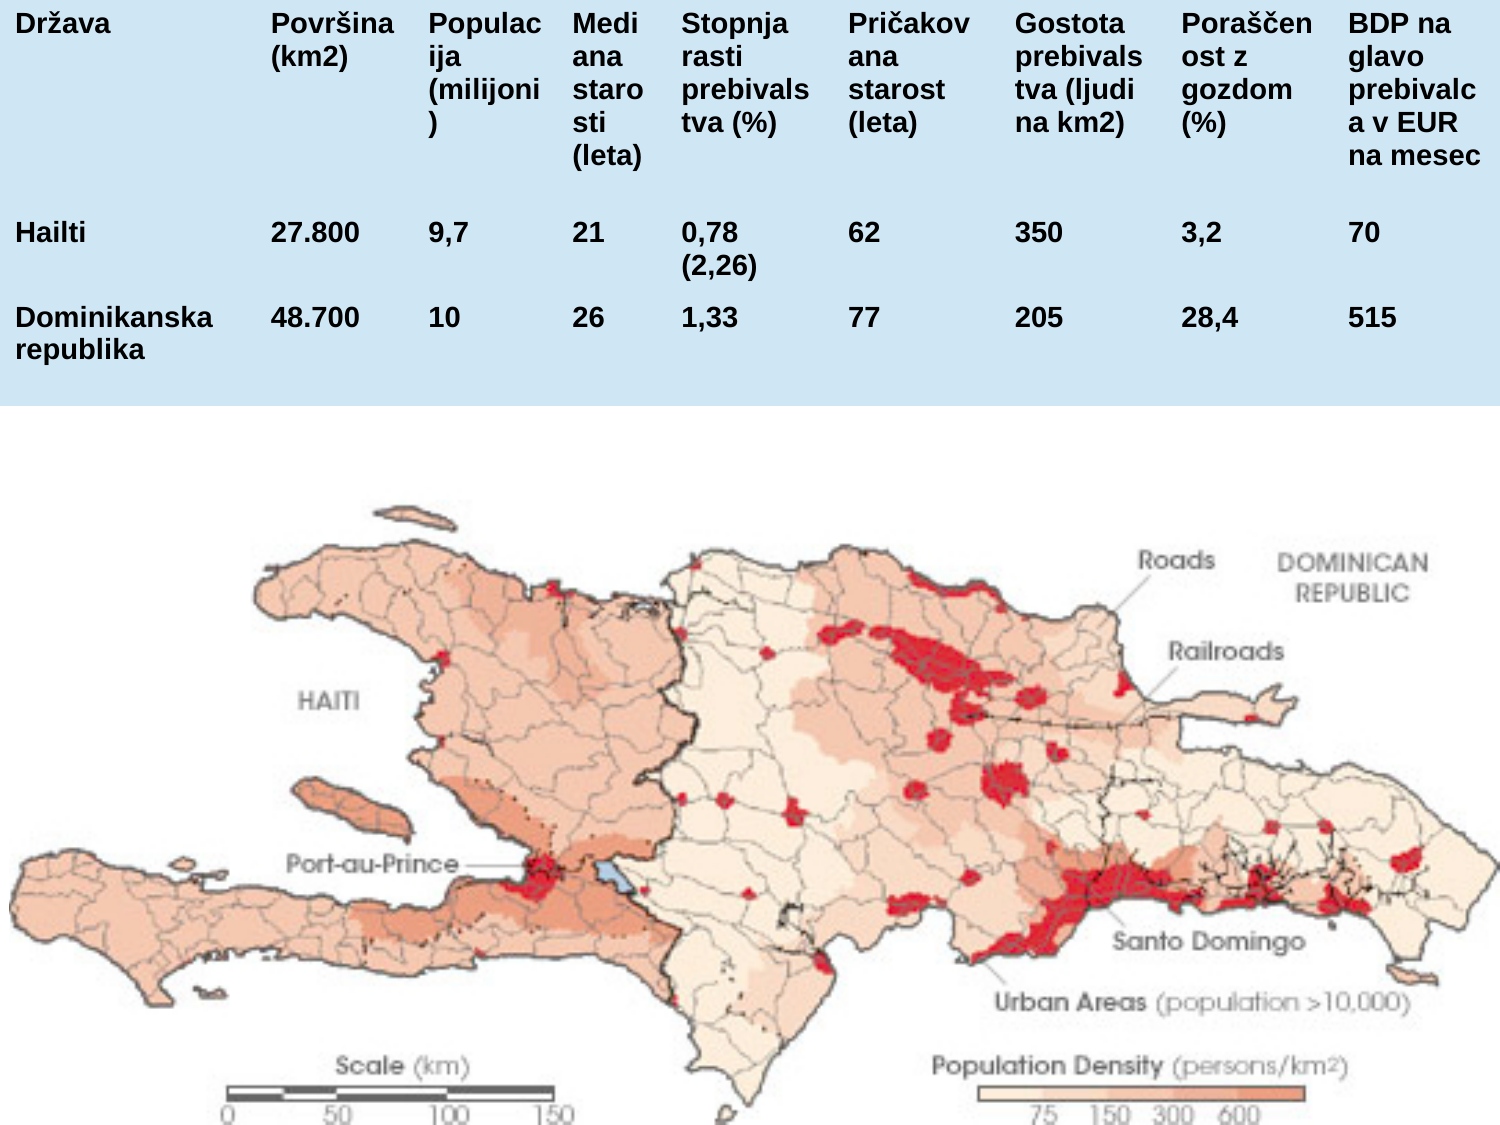

| Država | Površina (km2) | Populacija (milijoni) | Mediana starosti (leta) | Stopnja rasti prebivalstva (%) | Pričakovana starost (leta) | Gostota prebivalstva (ljudi na km2) | Poraščenost z gozdom (%) | BDP na glavo prebivalca v EUR na mesec |
| --- | --- | --- | --- | --- | --- | --- | --- | --- |
| Hailti | 27.800 | 9,7 | 21 | 0,78 (2,26) | 62 | 350 | 3,2 | 70 |
| Dominikanska republika | 48.700 | 10 | 26 | 1,33 | 77 | 205 | 28,4 | 515 |